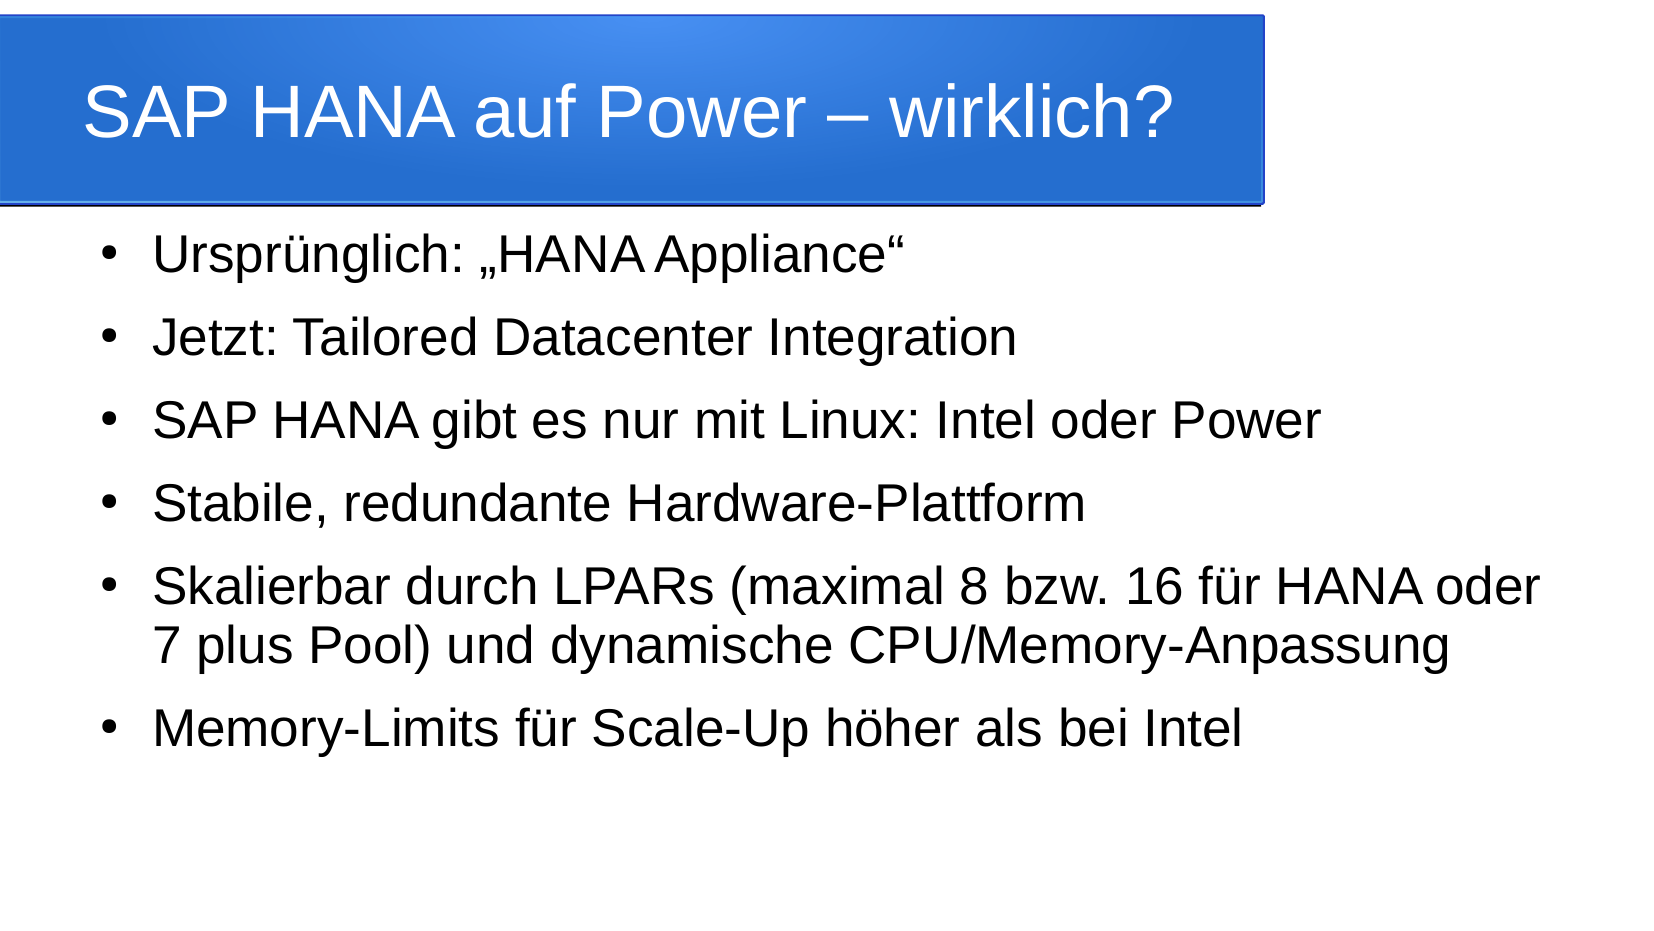

# SAP HANA auf Power – wirklich?
Ursprünglich: „HANA Appliance“
Jetzt: Tailored Datacenter Integration
SAP HANA gibt es nur mit Linux: Intel oder Power
Stabile, redundante Hardware-Plattform
Skalierbar durch LPARs (maximal 8 bzw. 16 für HANA oder 7 plus Pool) und dynamische CPU/Memory-Anpassung
Memory-Limits für Scale-Up höher als bei Intel